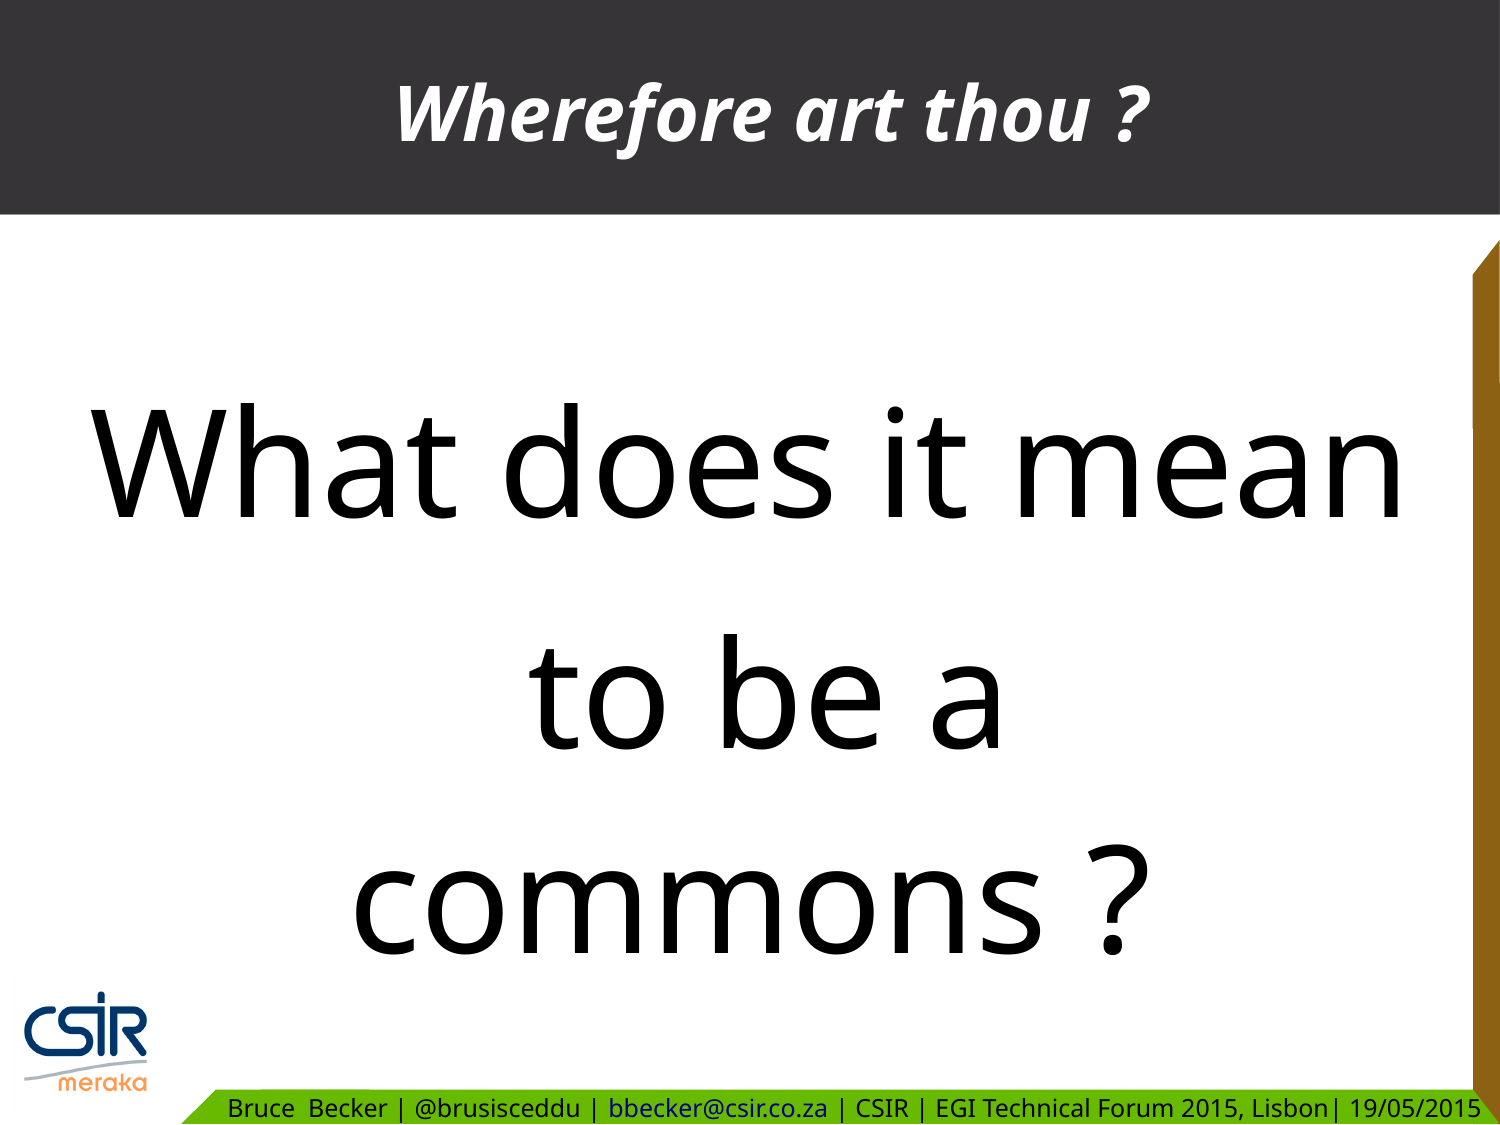

# Wherefore art thou ?
What does it mean
 to be a commons ?